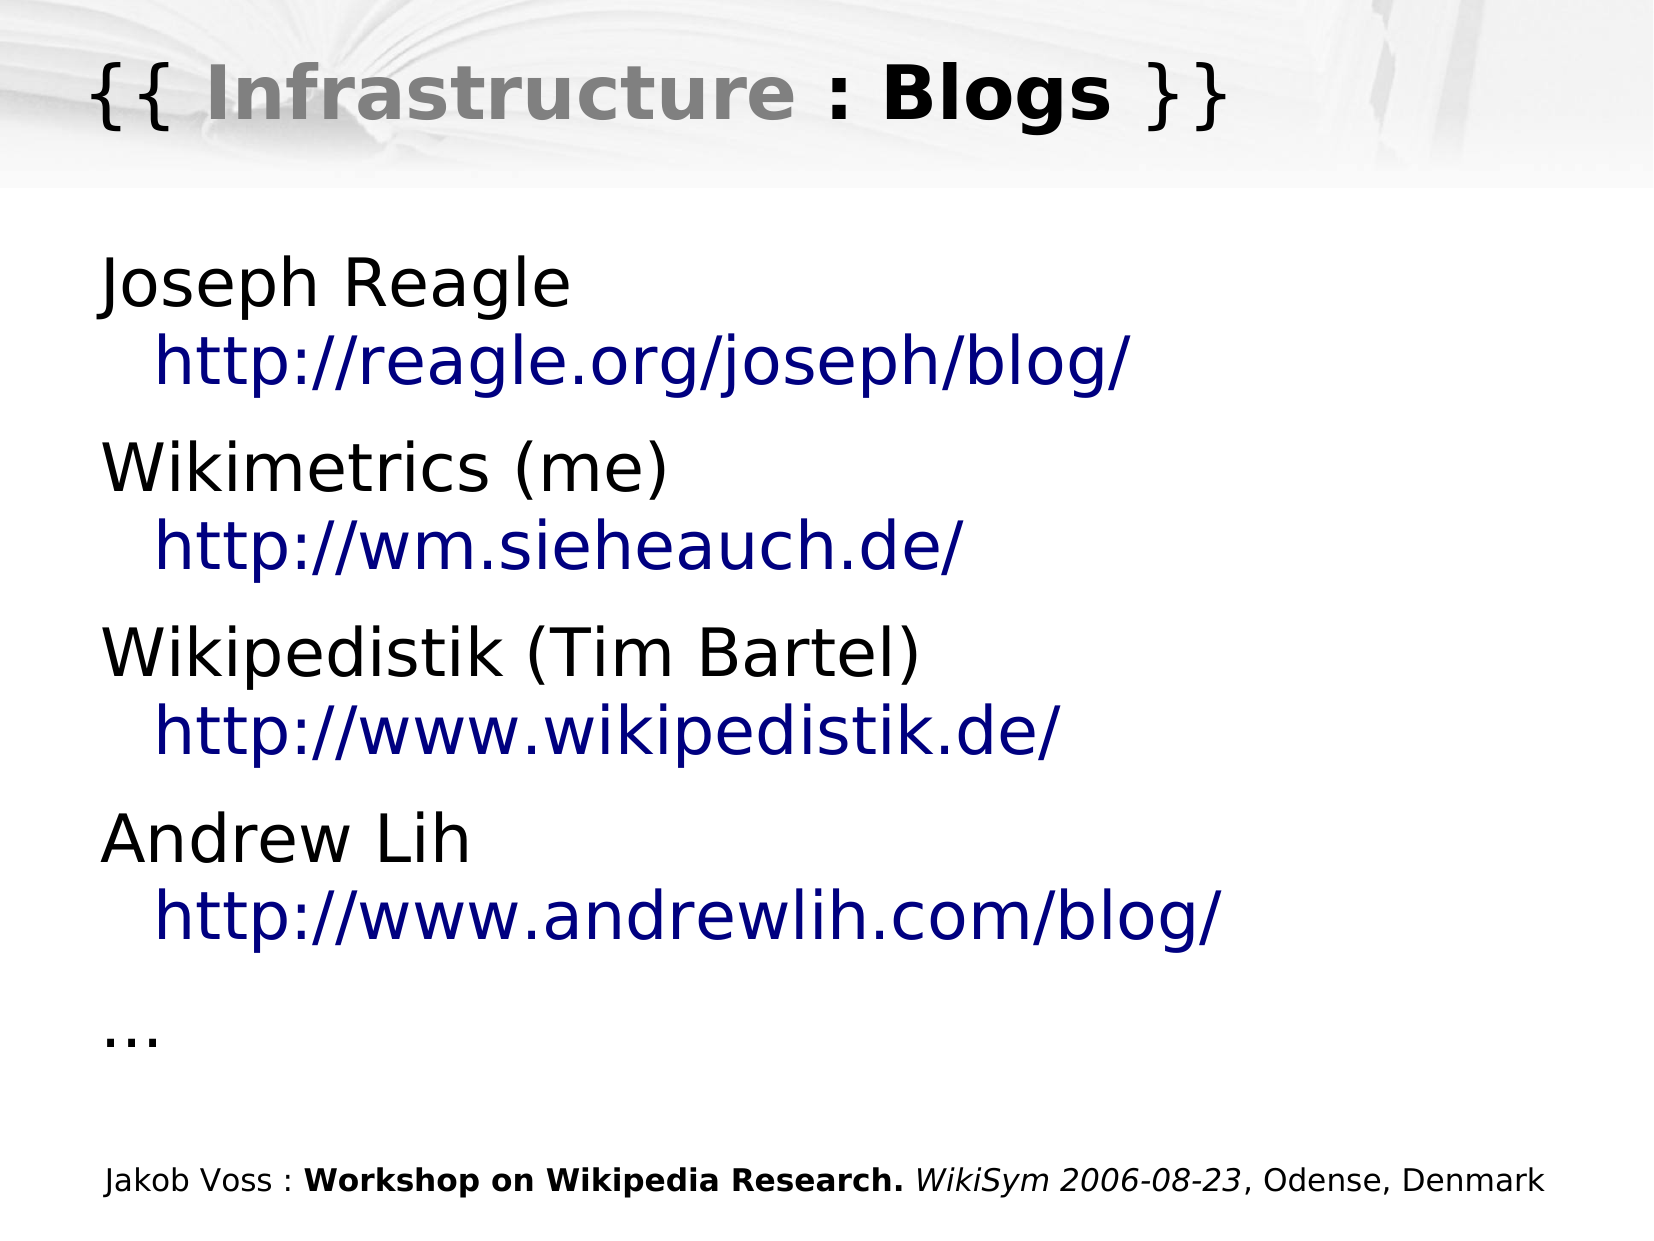

# {{ Infrastructure : Blogs }}
Joseph Reagle
http://reagle.org/joseph/blog/
Wikimetrics (me)
http://wm.sieheauch.de/
Wikipedistik (Tim Bartel)
http://www.wikipedistik.de/
Andrew Lih
http://www.andrewlih.com/blog/
...